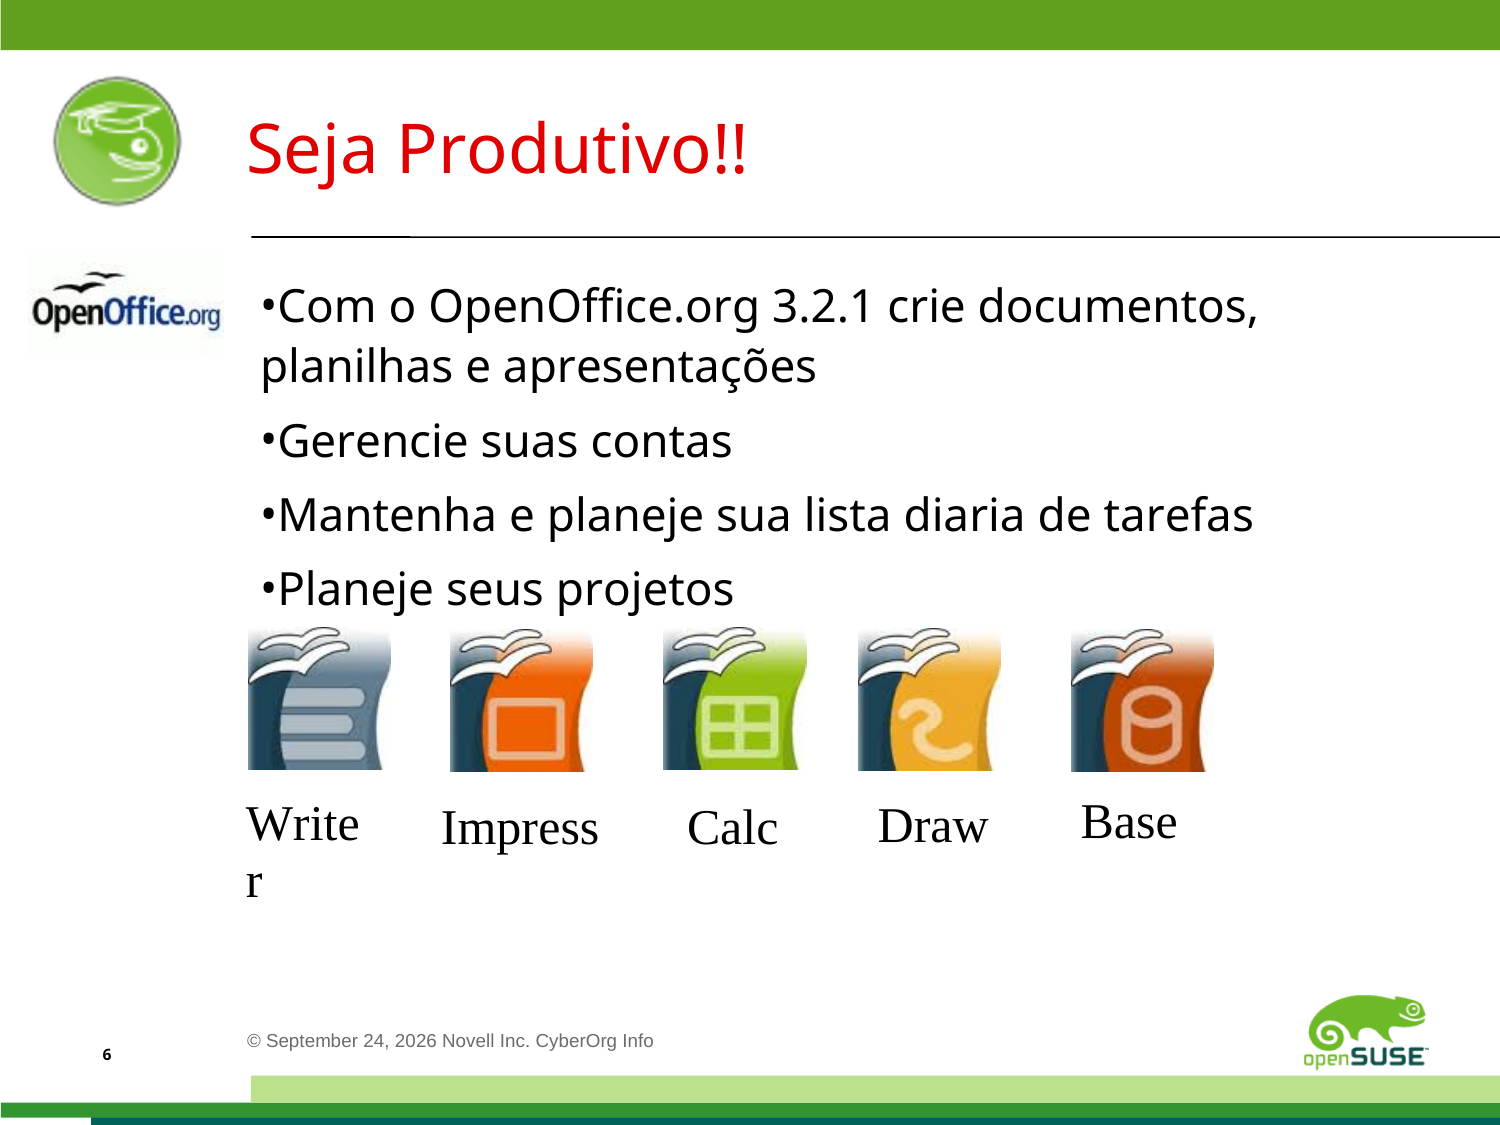

# Seja Produtivo!!
Com o OpenOffice.org 3.2.1 crie documentos, planilhas e apresentações
Gerencie suas contas
Mantenha e planeje sua lista diaria de tarefas
Planeje seus projetos
Base
Writer
Draw
Impress
Calc